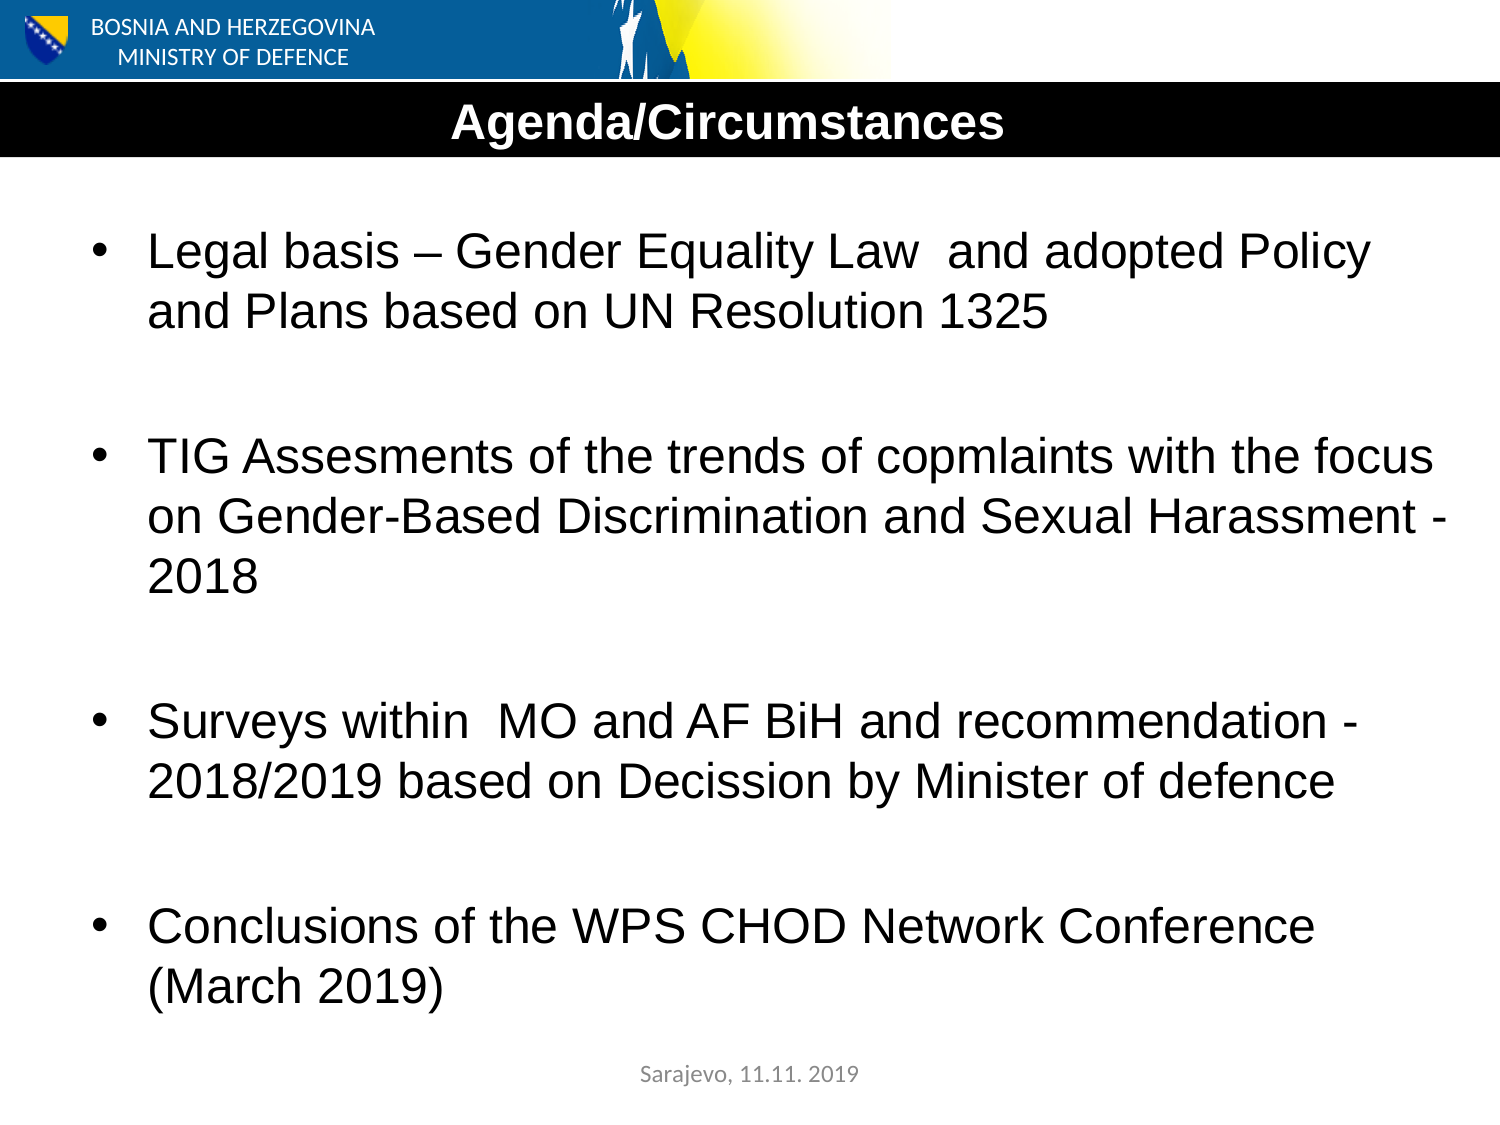

# Agenda/Circumstances
Legal basis – Gender Equality Law and adopted Policy and Plans based on UN Resolution 1325
TIG Assesments of the trends of copmlaints with the focus on Gender-Based Discrimination and Sexual Harassment - 2018
Surveys within MO and AF BiH and recommendation -2018/2019 based on Decission by Minister of defence
Conclusions of the WPS CHOD Network Conference (March 2019)
Sarajevo, 11.11. 2019